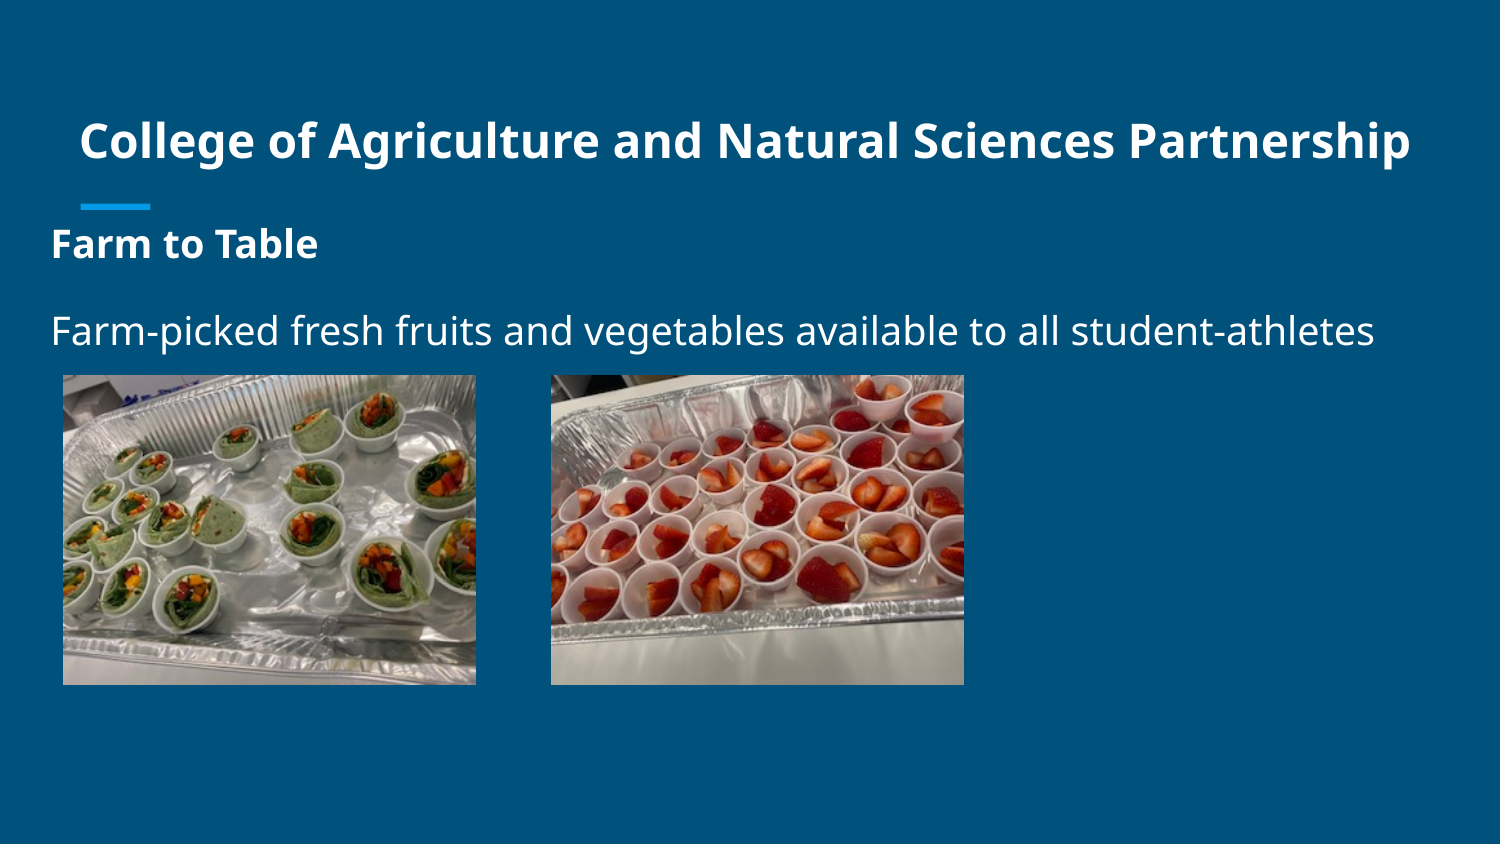

# College of Agriculture and Natural Sciences Partnership
Farm to Table
Farm-picked fresh fruits and vegetables available to all student-athletes